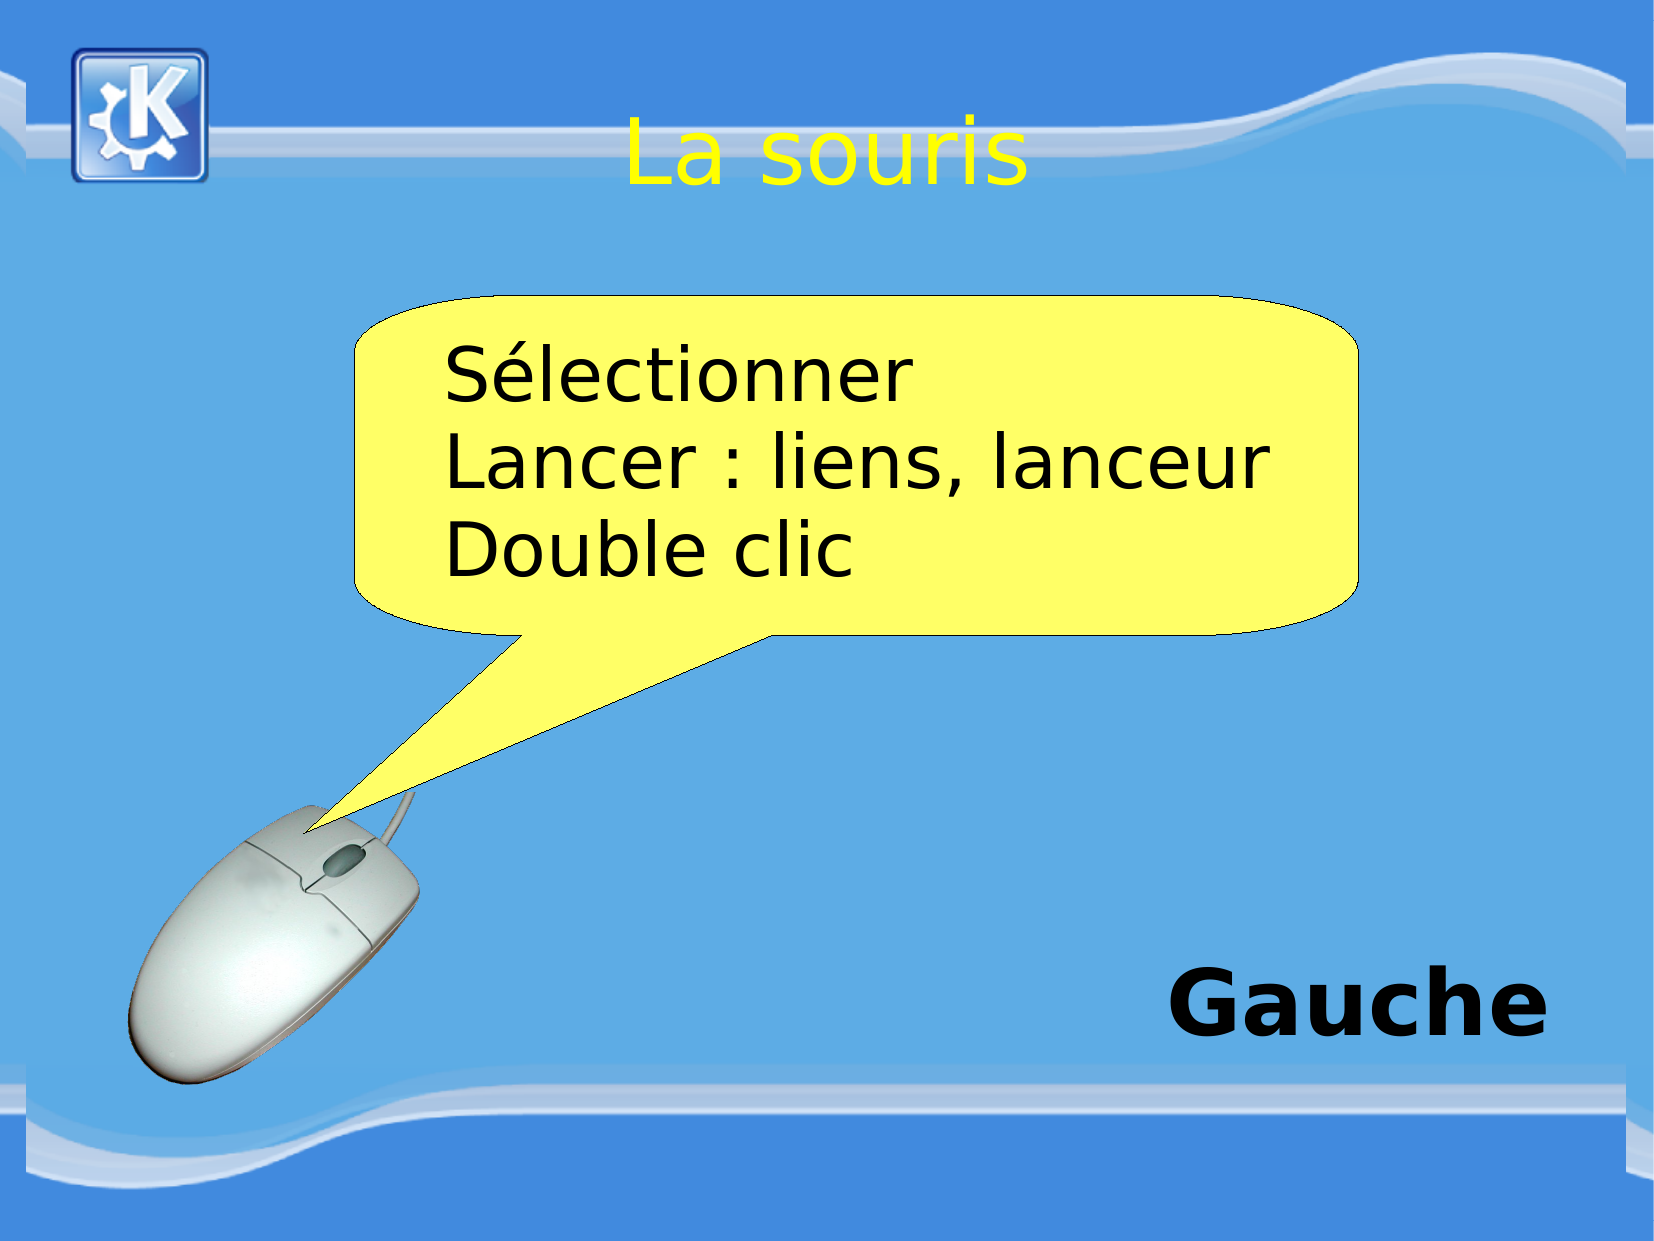

# La souris
Sélectionner
Lancer : liens, lanceur
Double clic
Gauche